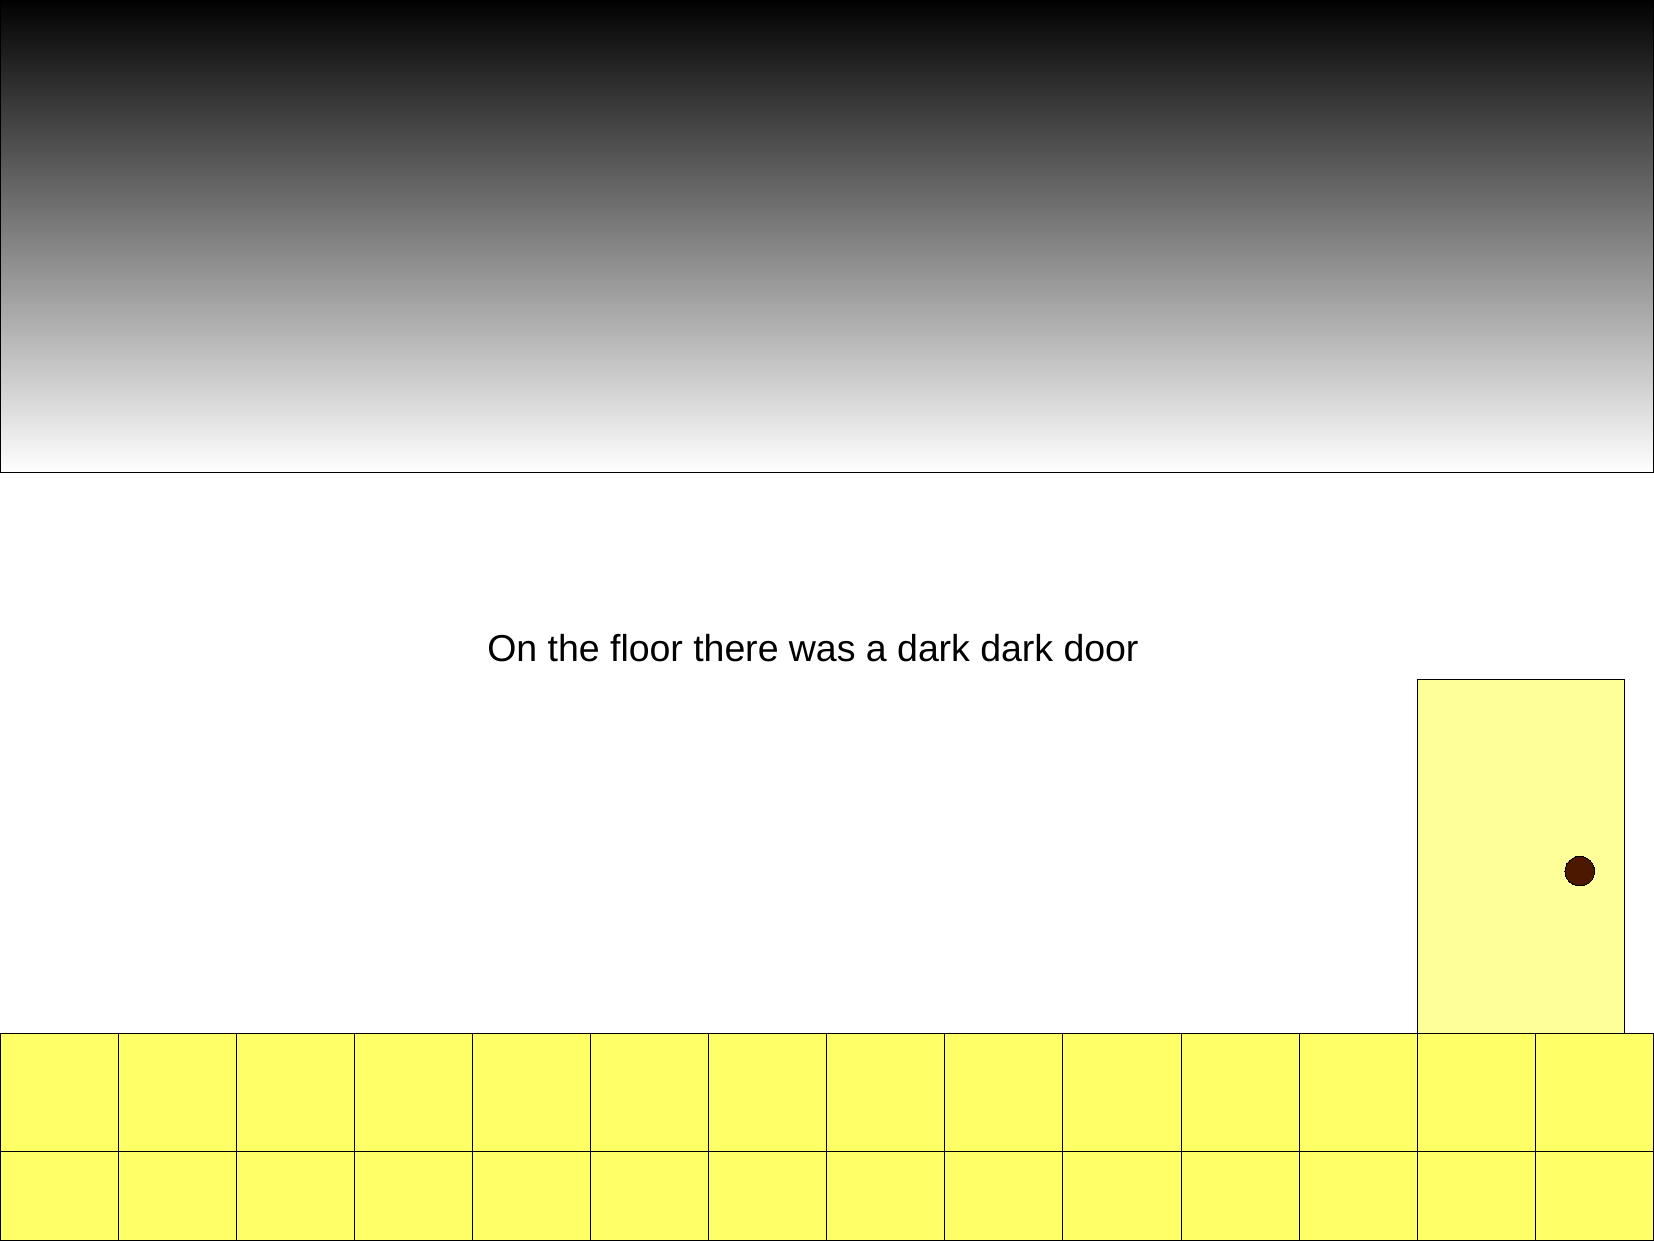

On the floor there was a dark dark door